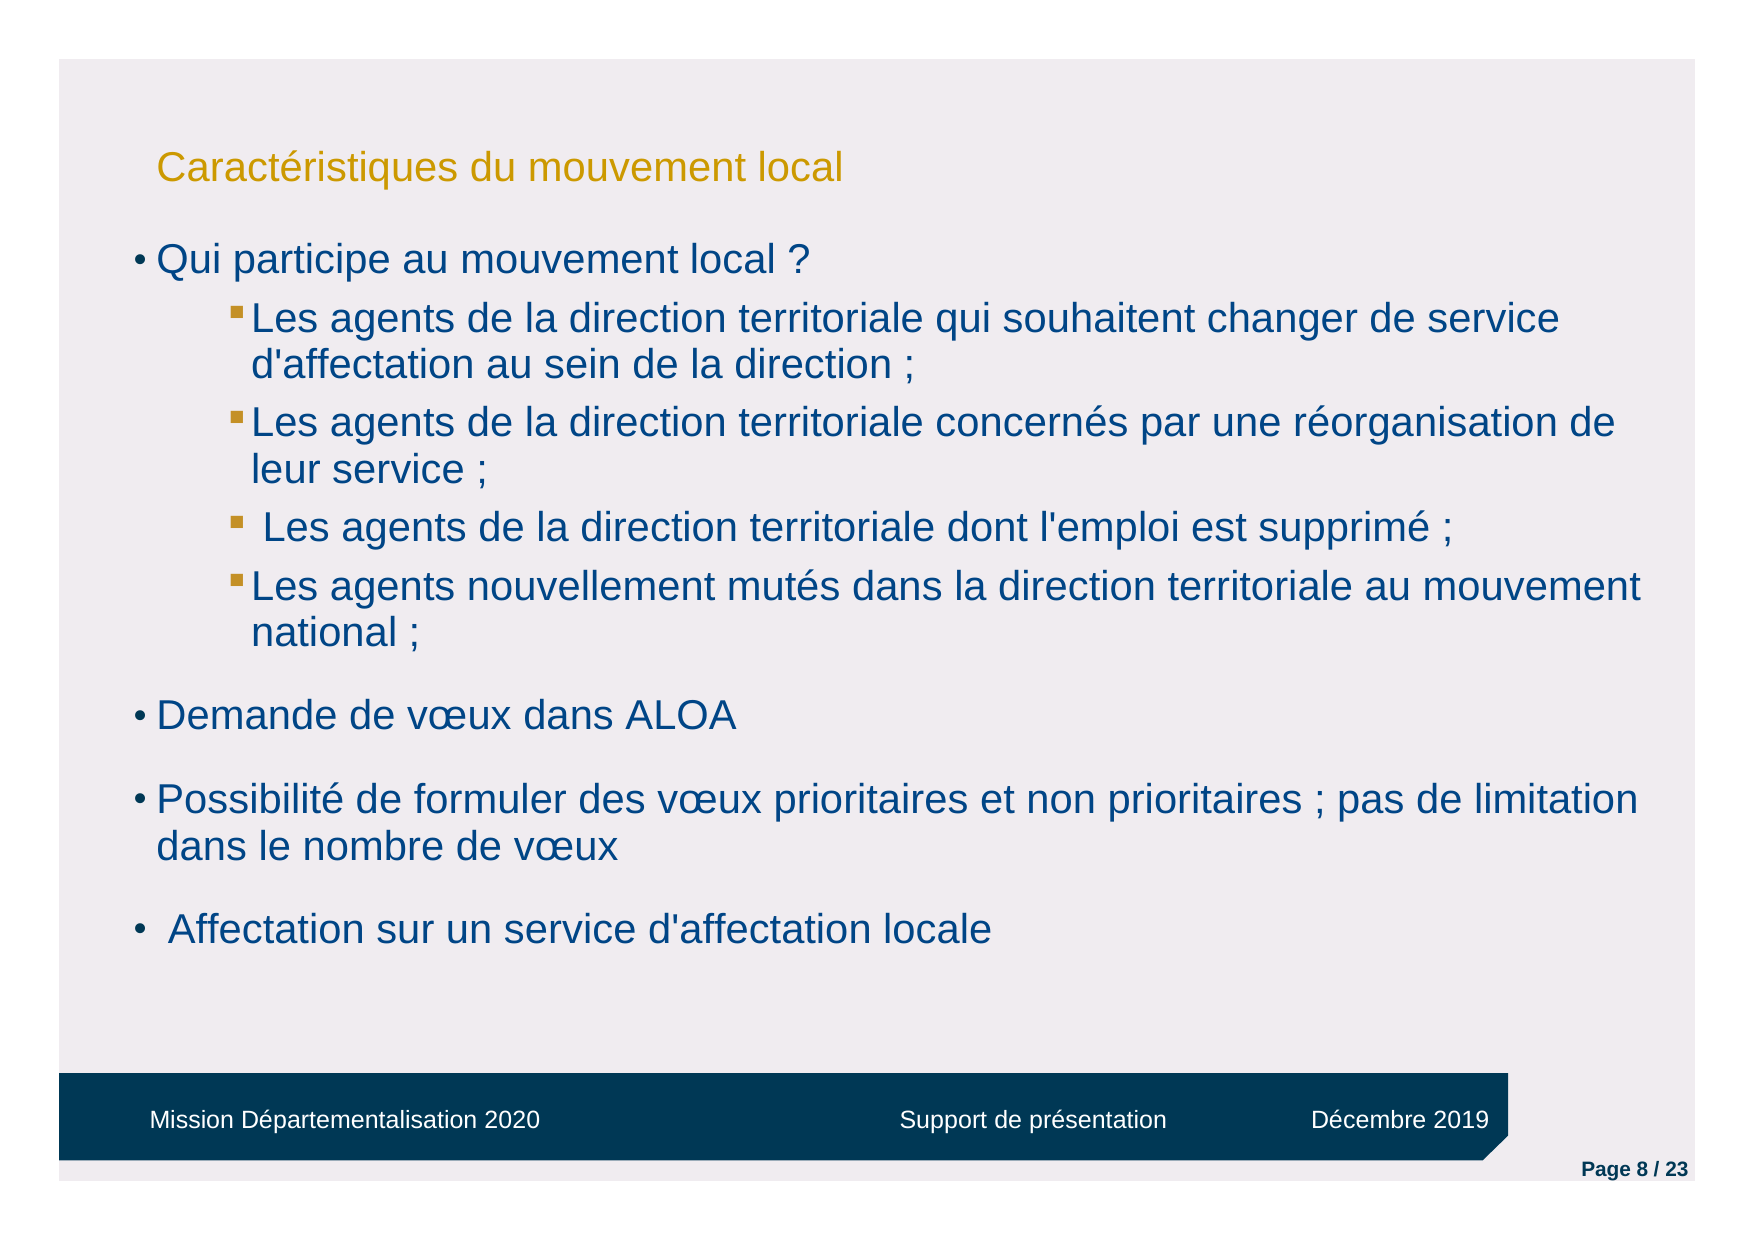

Caractéristiques du mouvement local
Qui participe au mouvement local ?
Les agents de la direction territoriale qui souhaitent changer de service d'affectation au sein de la direction ;
Les agents de la direction territoriale concernés par une réorganisation de leur service ;
 Les agents de la direction territoriale dont l'emploi est supprimé ;
Les agents nouvellement mutés dans la direction territoriale au mouvement national ;
Demande de vœux dans ALOA
Possibilité de formuler des vœux prioritaires et non prioritaires ; pas de limitation dans le nombre de vœux
 Affectation sur un service d'affectation locale